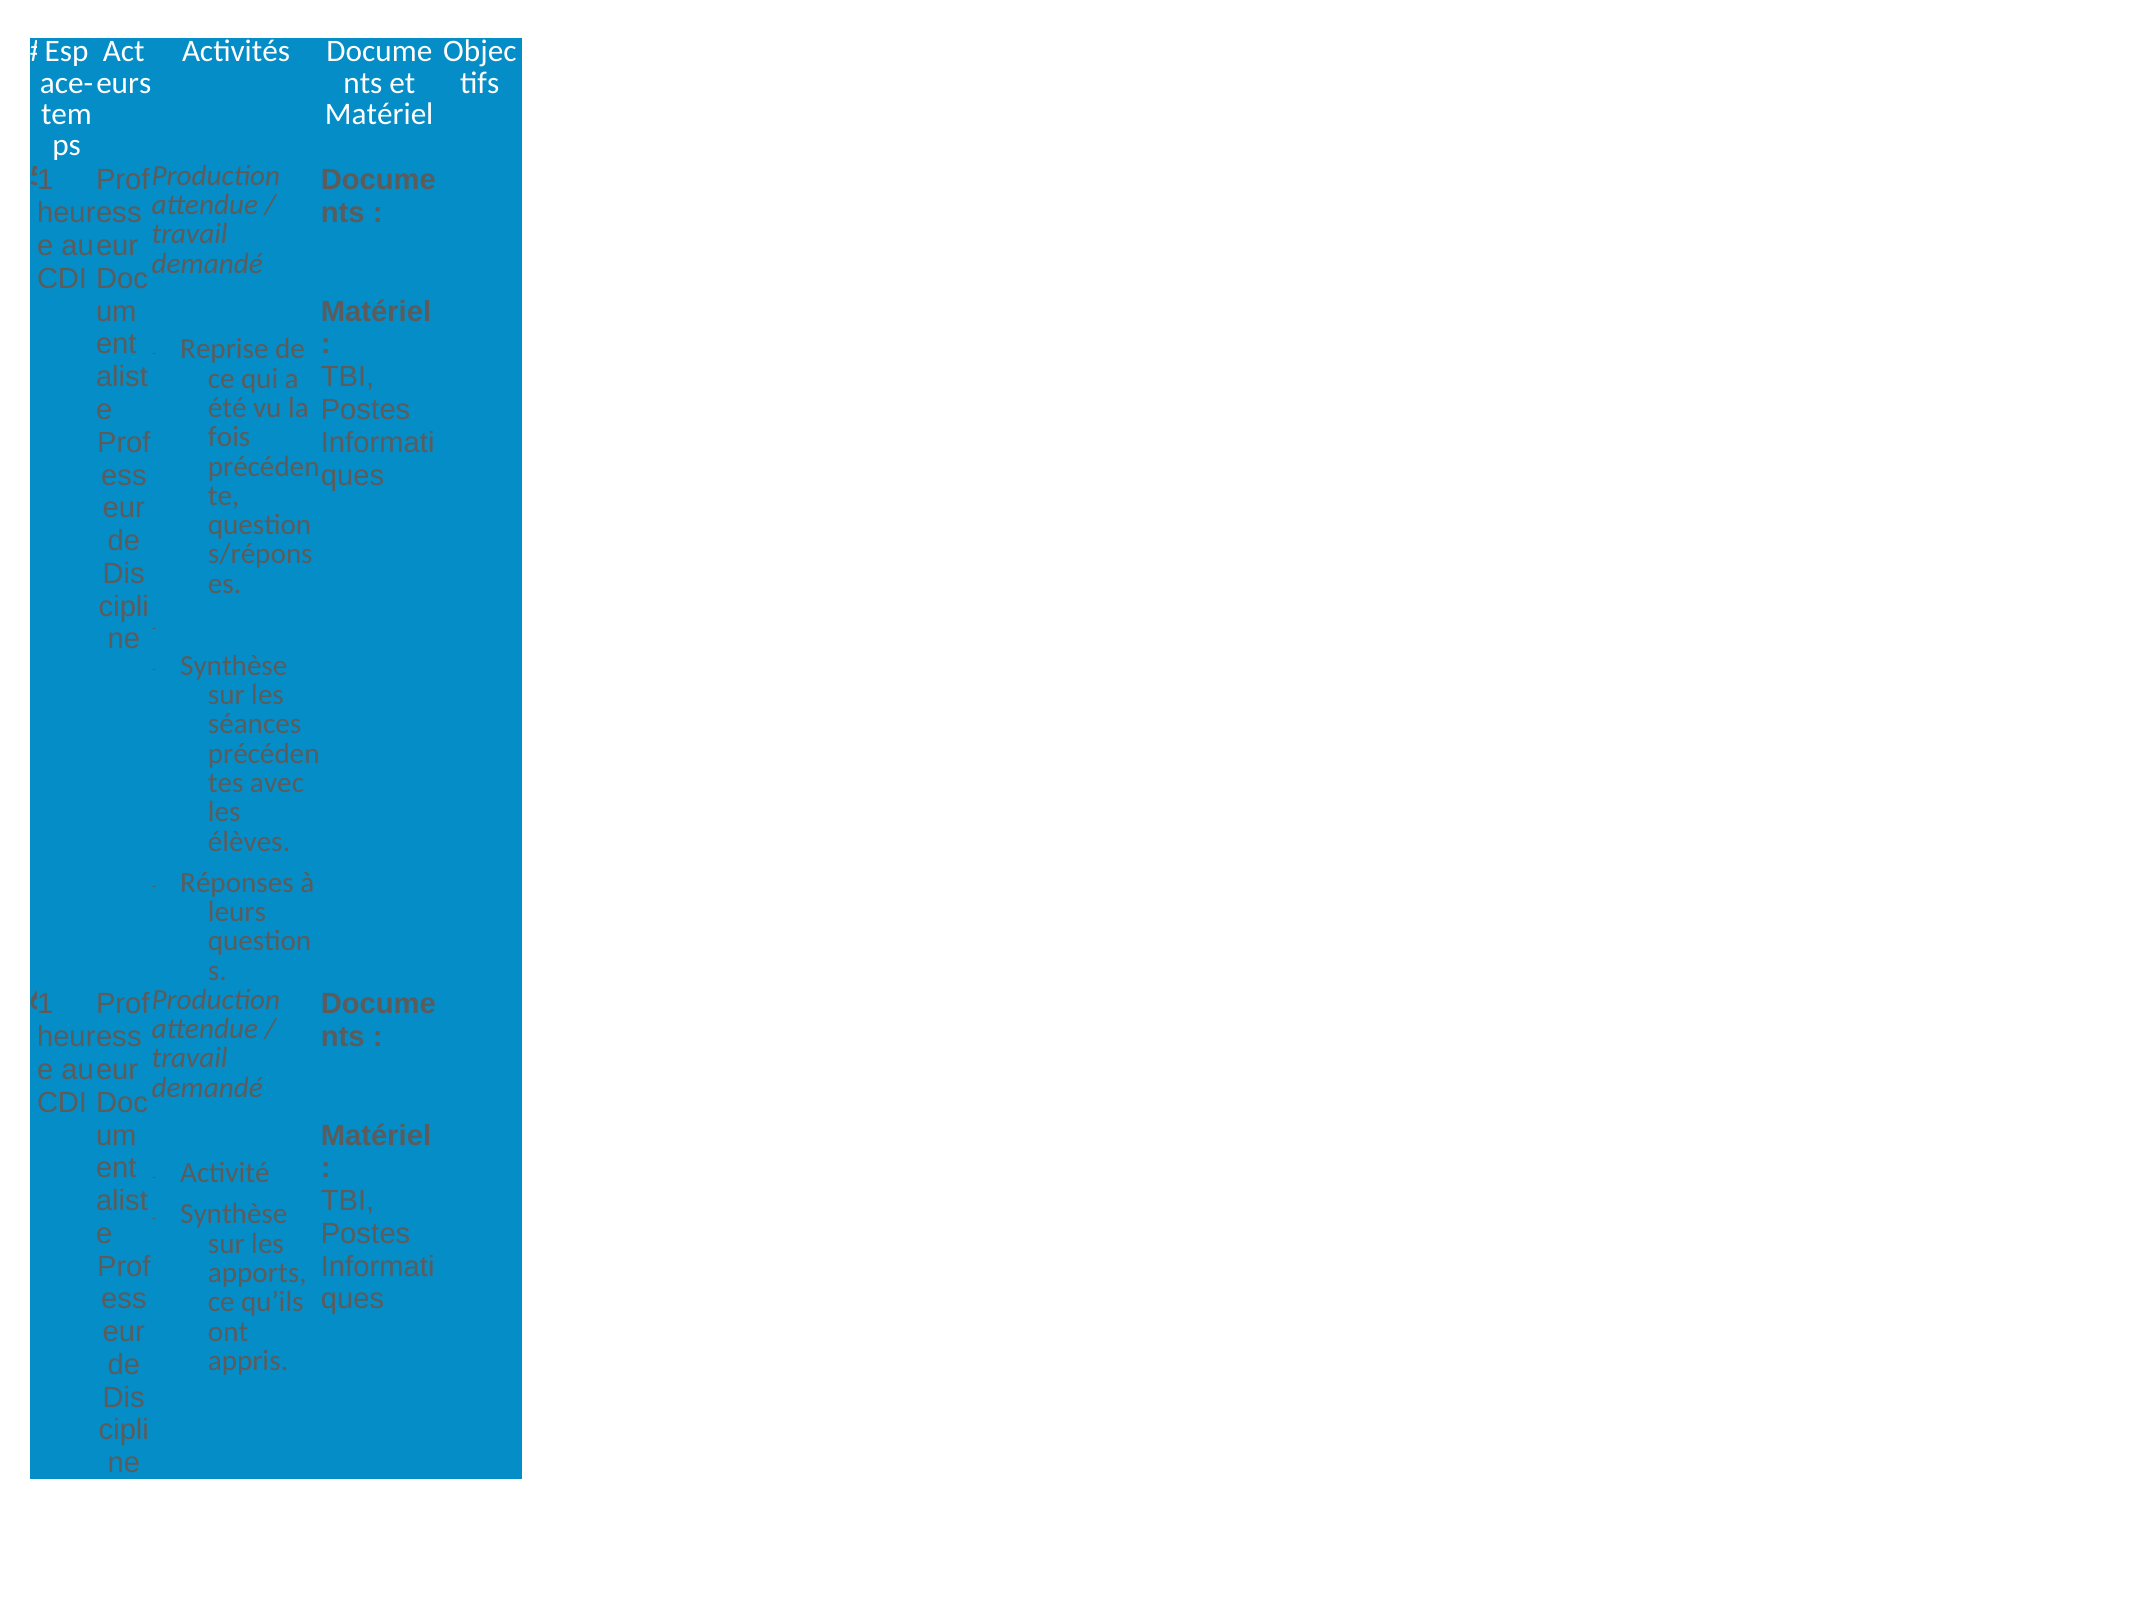

| # | Espace-temps | Acteurs | Activités | Documents et Matériel | Objectifs |
| --- | --- | --- | --- | --- | --- |
| 5 | 1 heure au CDI | Professeur Documentaliste Professeur de Discipline | Production attendue / travail demandé Reprise de ce qui a été vu la fois précédente, questions/réponses. Synthèse sur les séances précédentes avec les élèves. Réponses à leurs questions. | Documents : Matériel : TBI, Postes Informatiques | |
| 6 | 1 heure au CDI | Professeur Documentaliste Professeur de Discipline | Production attendue / travail demandé Activité Synthèse sur les apports, ce qu’ils ont appris. | Documents : Matériel : TBI, Postes Informatiques | |